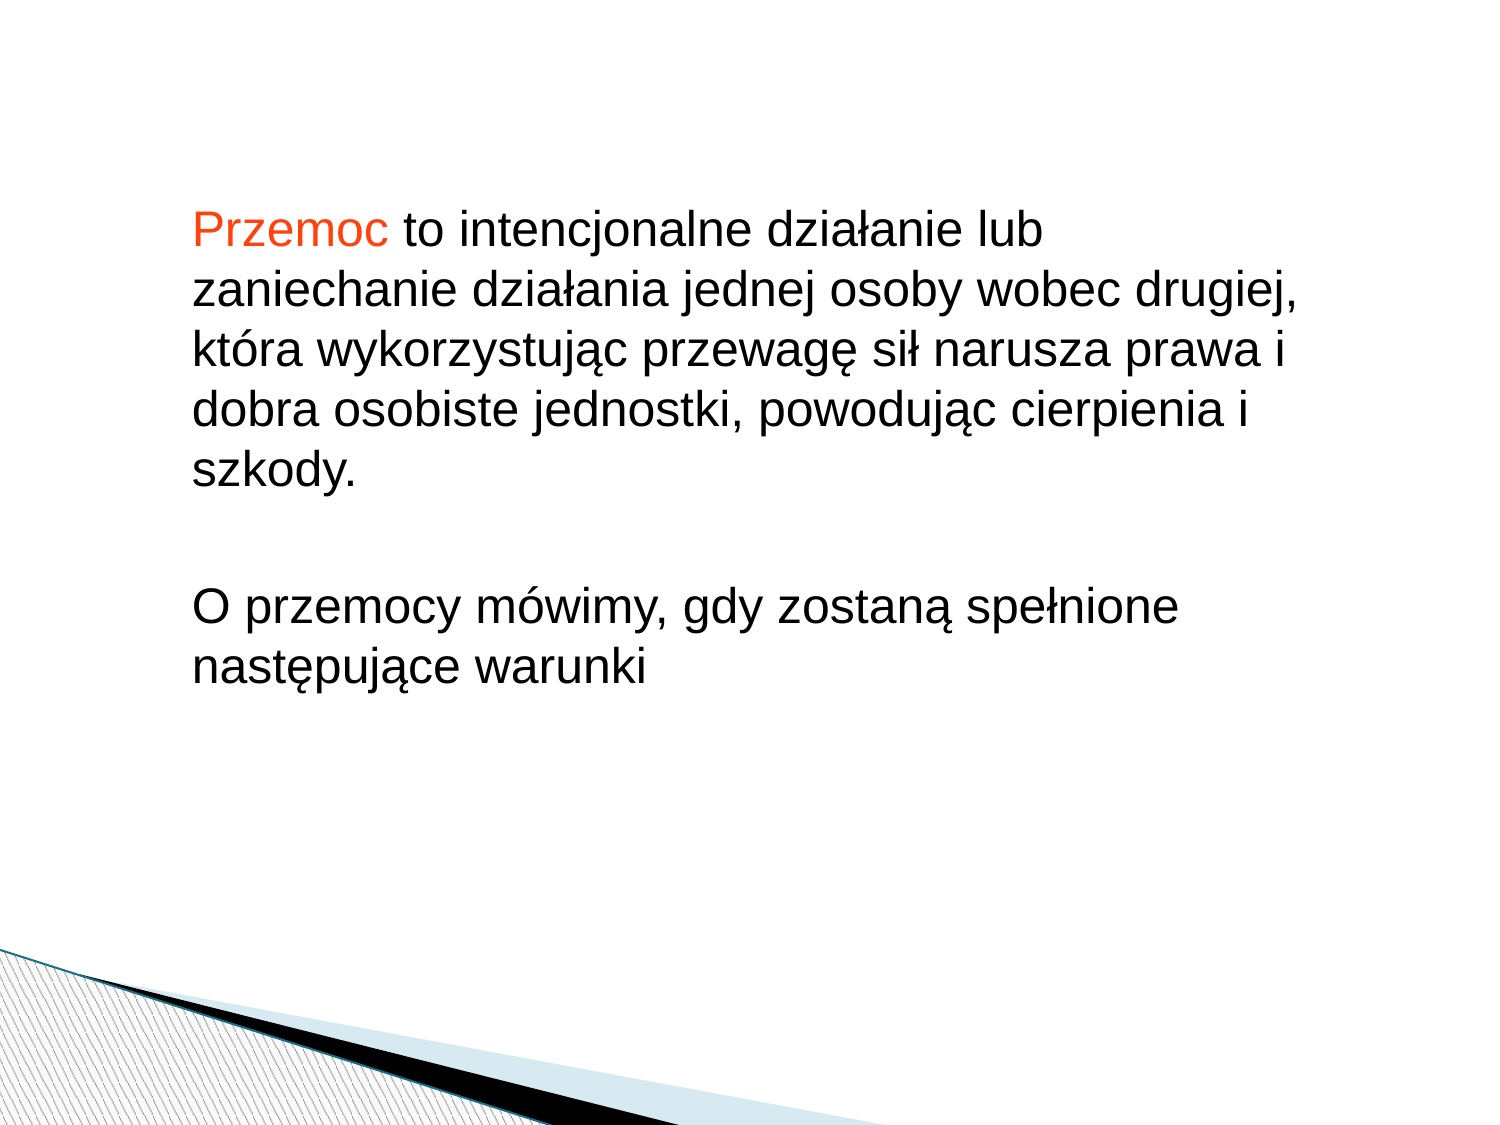

# Przemoc to intencjonalne działanie lub zaniechanie działania jednej osoby wobec drugiej, która wykorzystując przewagę sił narusza prawa i dobra osobiste jednostki, powodując cierpienia i szkody.
O przemocy mówimy, gdy zostaną spełnione następujące warunki